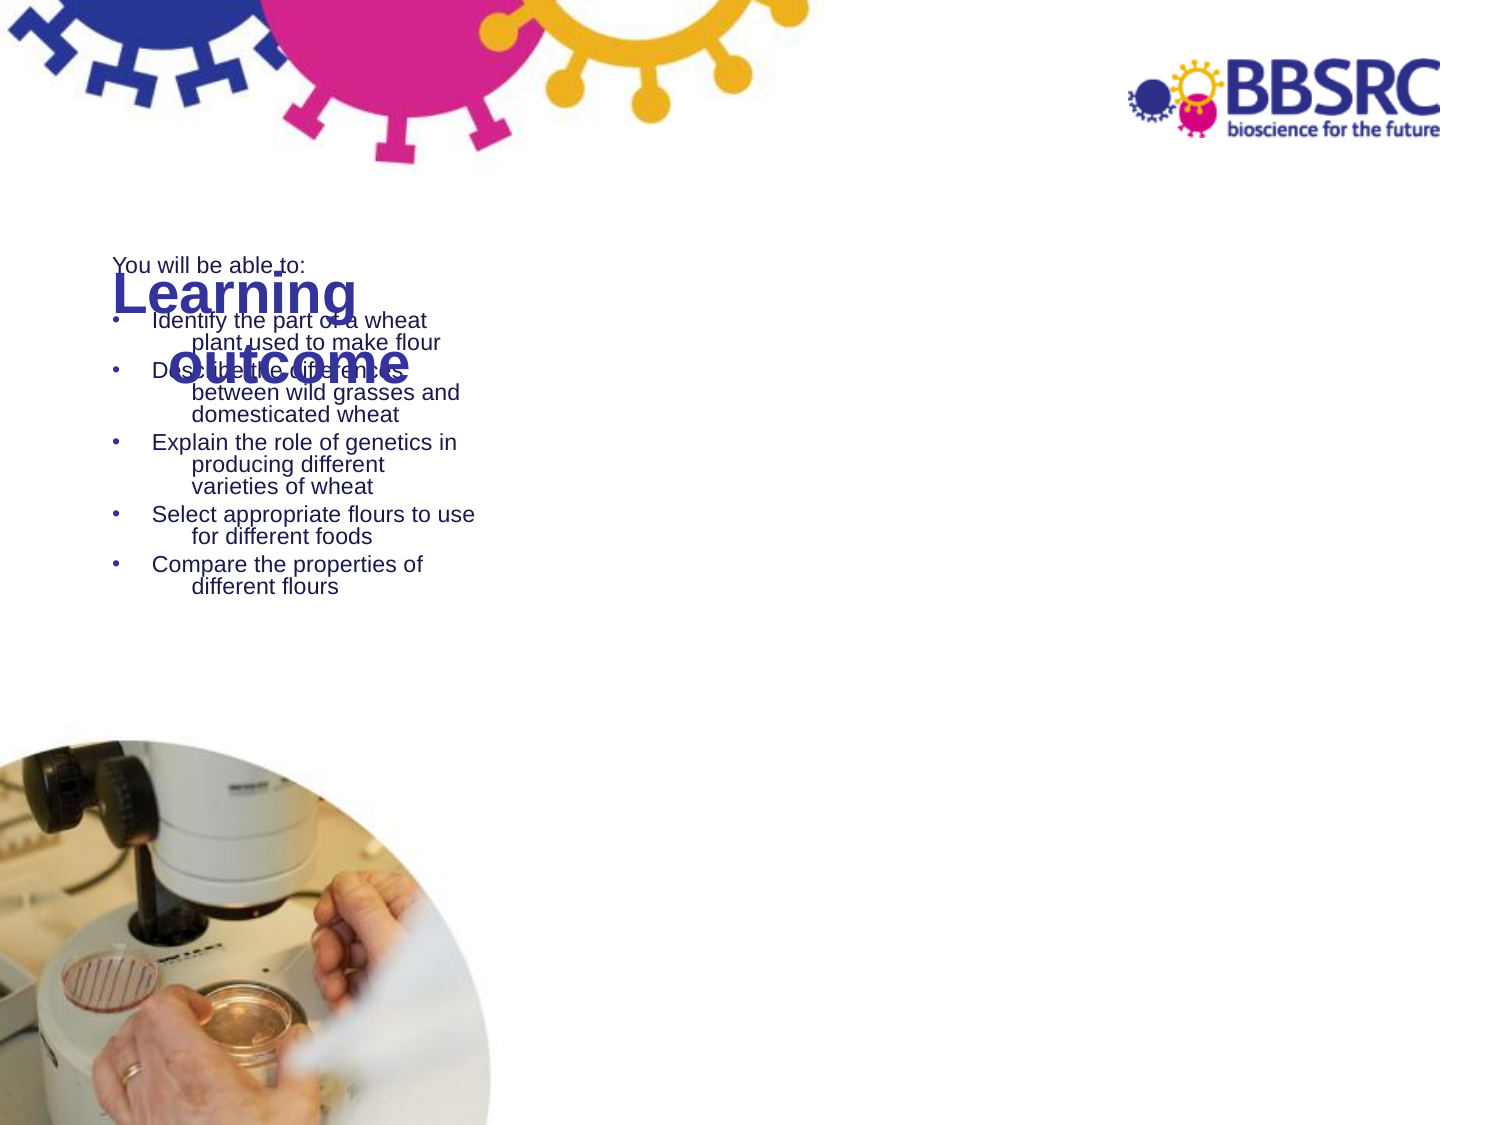

# You will be able to:
Identify the part of a wheat plant used to make flour
Describe the differences between wild grasses and domesticated wheat
Explain the role of genetics in producing different varieties of wheat
Select appropriate flours to use for different foods
Compare the properties of different flours
Learning outcome